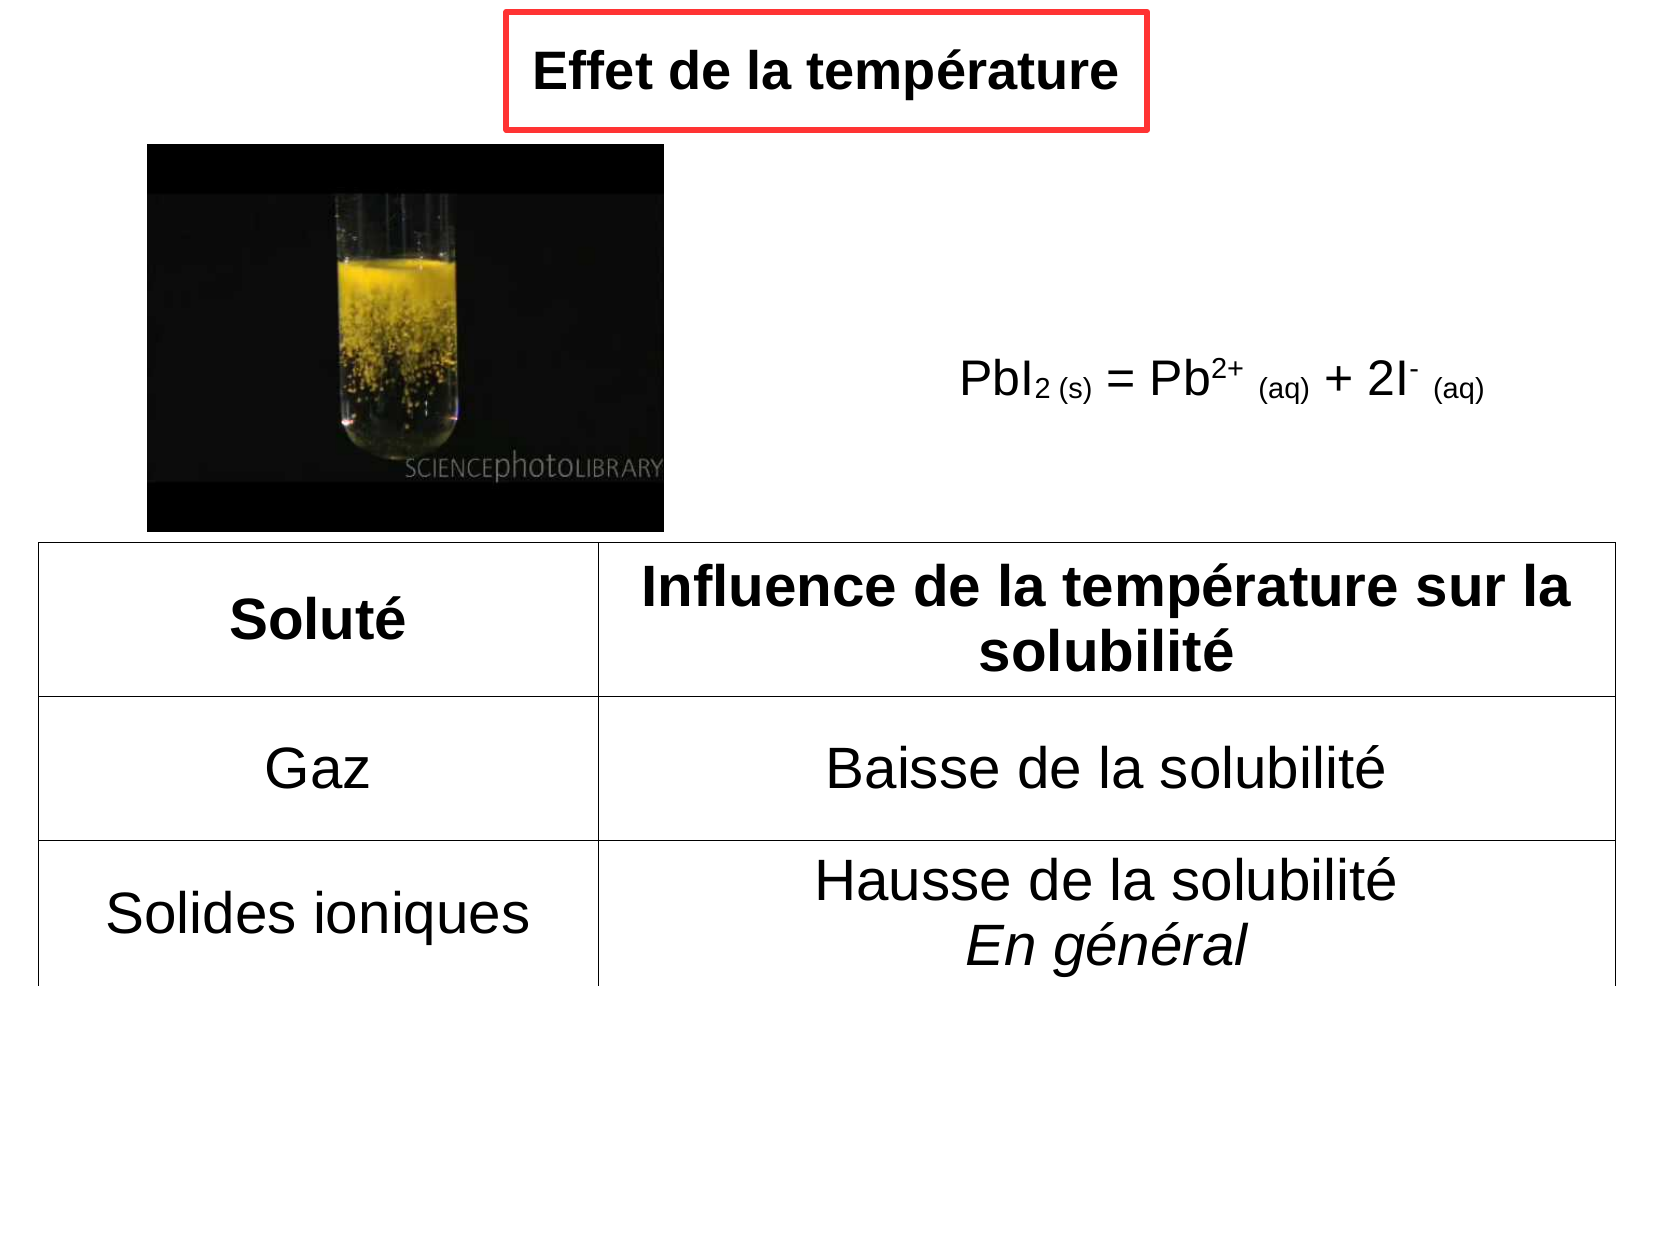

Effet de la température
PbI2 (s) = Pb2+ (aq) + 2I- (aq)
| Soluté | Influence de la température sur la solubilité |
| --- | --- |
| Gaz | Baisse de la solubilité |
| Solides ioniques | Hausse de la solubilité En général |
| Le corail | Baisse de la solubilité |